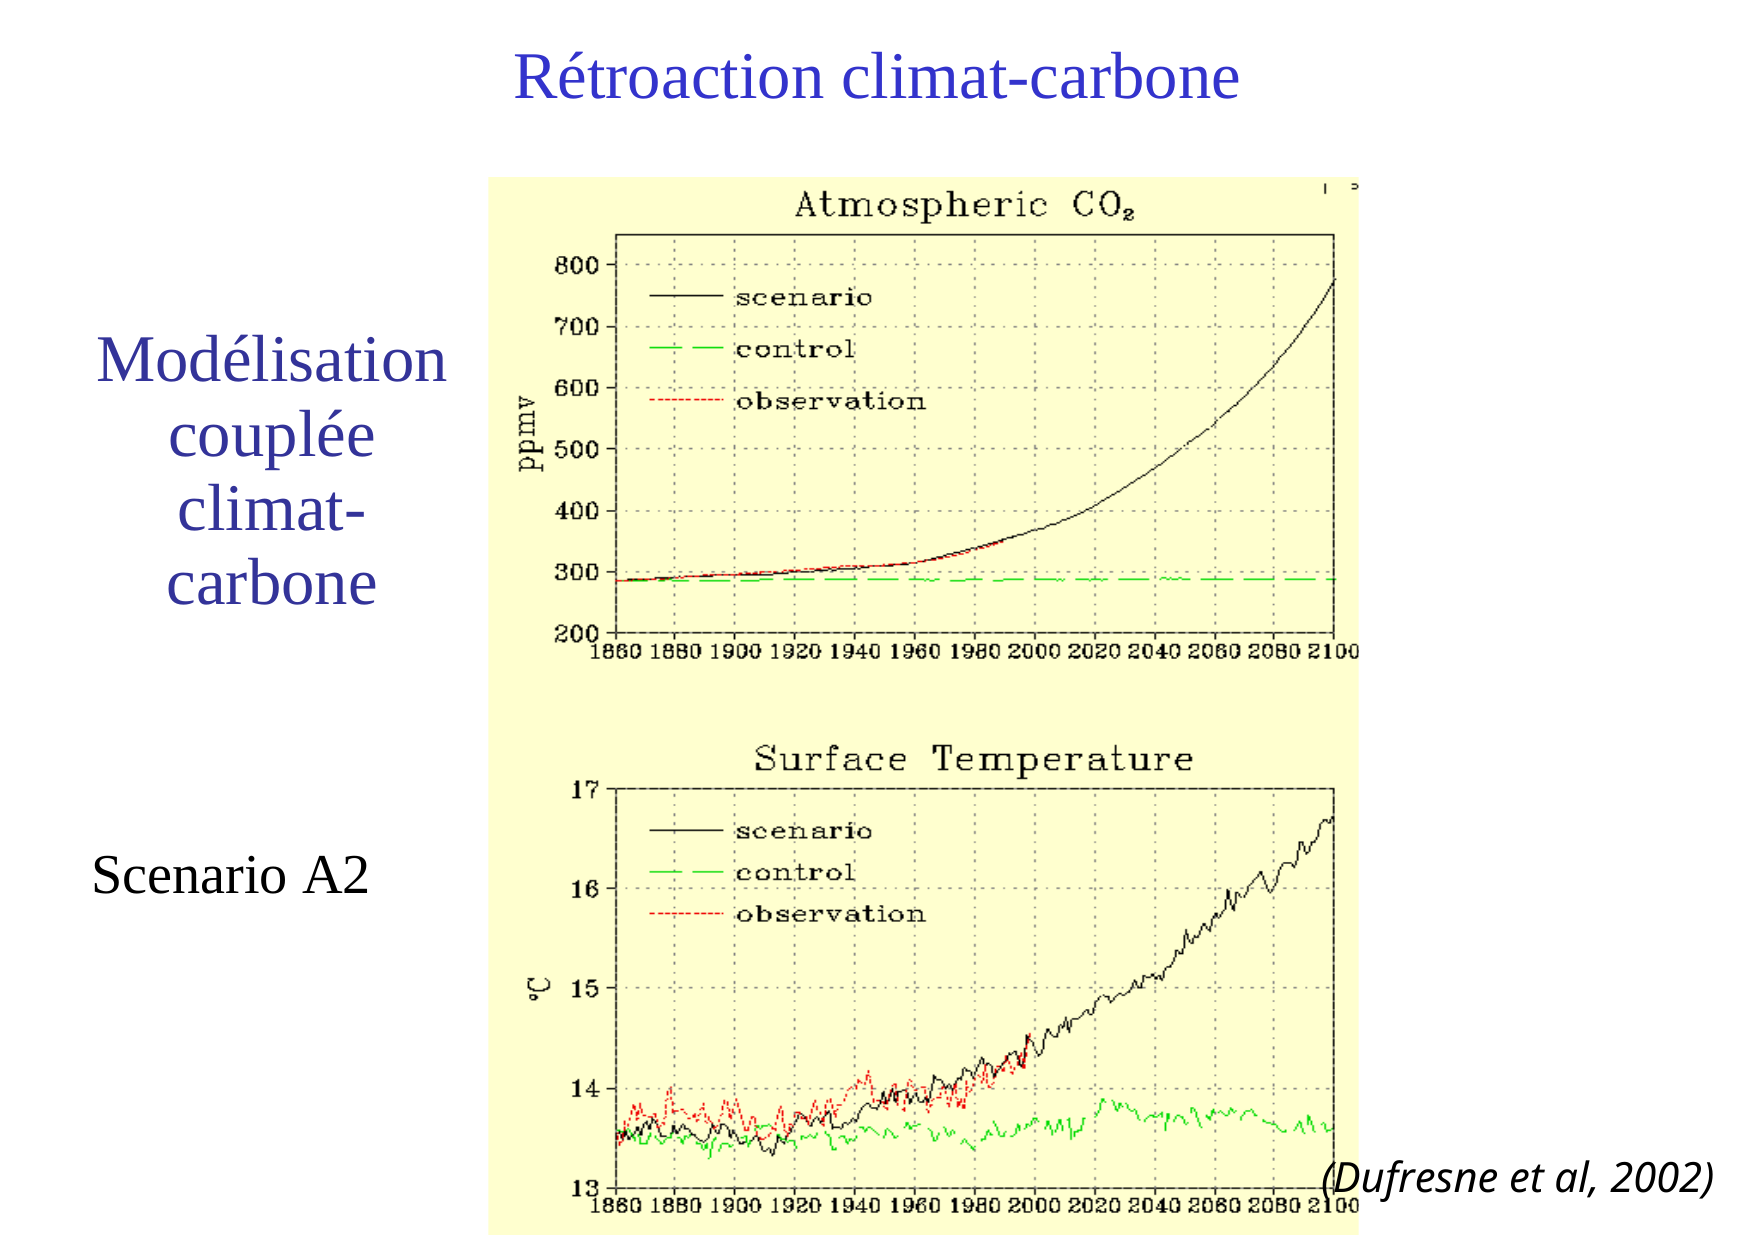

# Rétroaction climat-carbone
Modélisation couplée
climat-carbone
Scenario A2
(Dufresne et al, 2002)